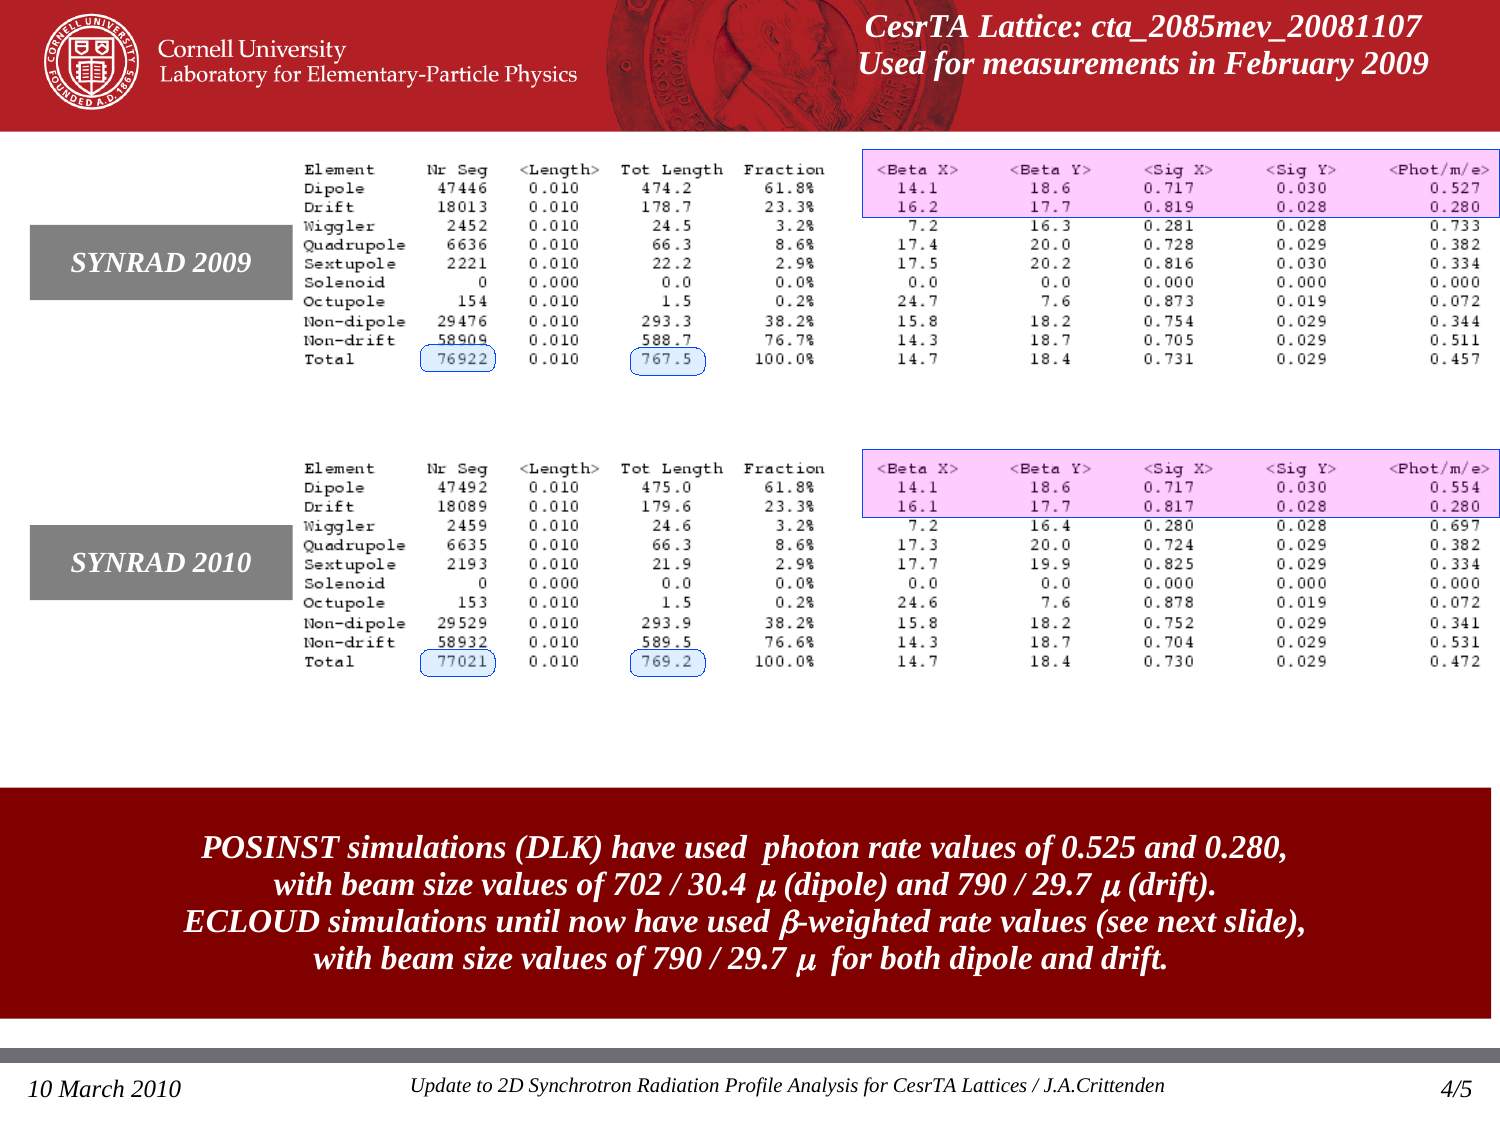

CesrTA Lattice: cta_2085mev_20081107
Used for measurements in February 2009
SYNRAD 2009
SYNRAD 2010
POSINST simulations (DLK) have used photon rate values of 0.525 and 0.280,
with beam size values of 702 / 30.4 m (dipole) and 790 / 29.7 m (drift).
ECLOUD simulations until now have used b-weighted rate values (see next slide),
with beam size values of 790 / 29.7 m for both dipole and drift.